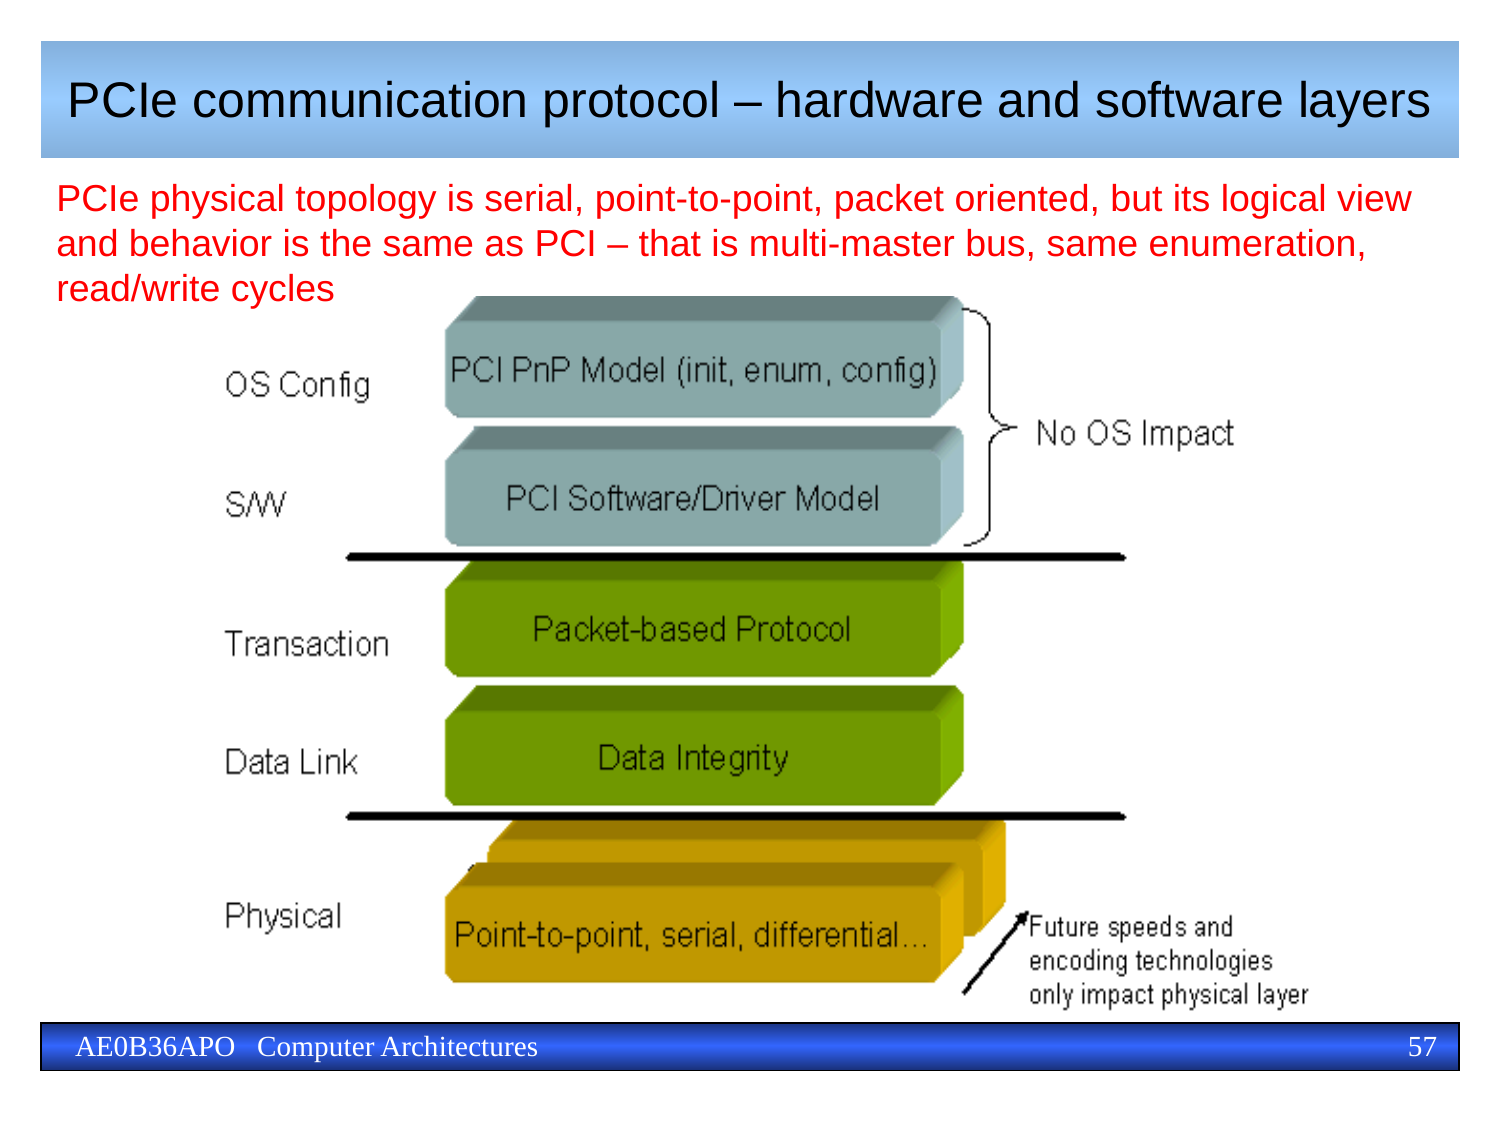

# PCIe communication protocol – hardware and software layers
PCIe physical topology is serial, point-to-point, packet oriented, but its logical view and behavior is the same as PCI – that is multi-master bus, same enumeration, read/write cycles
AE0B36APO Computer Architectures
57